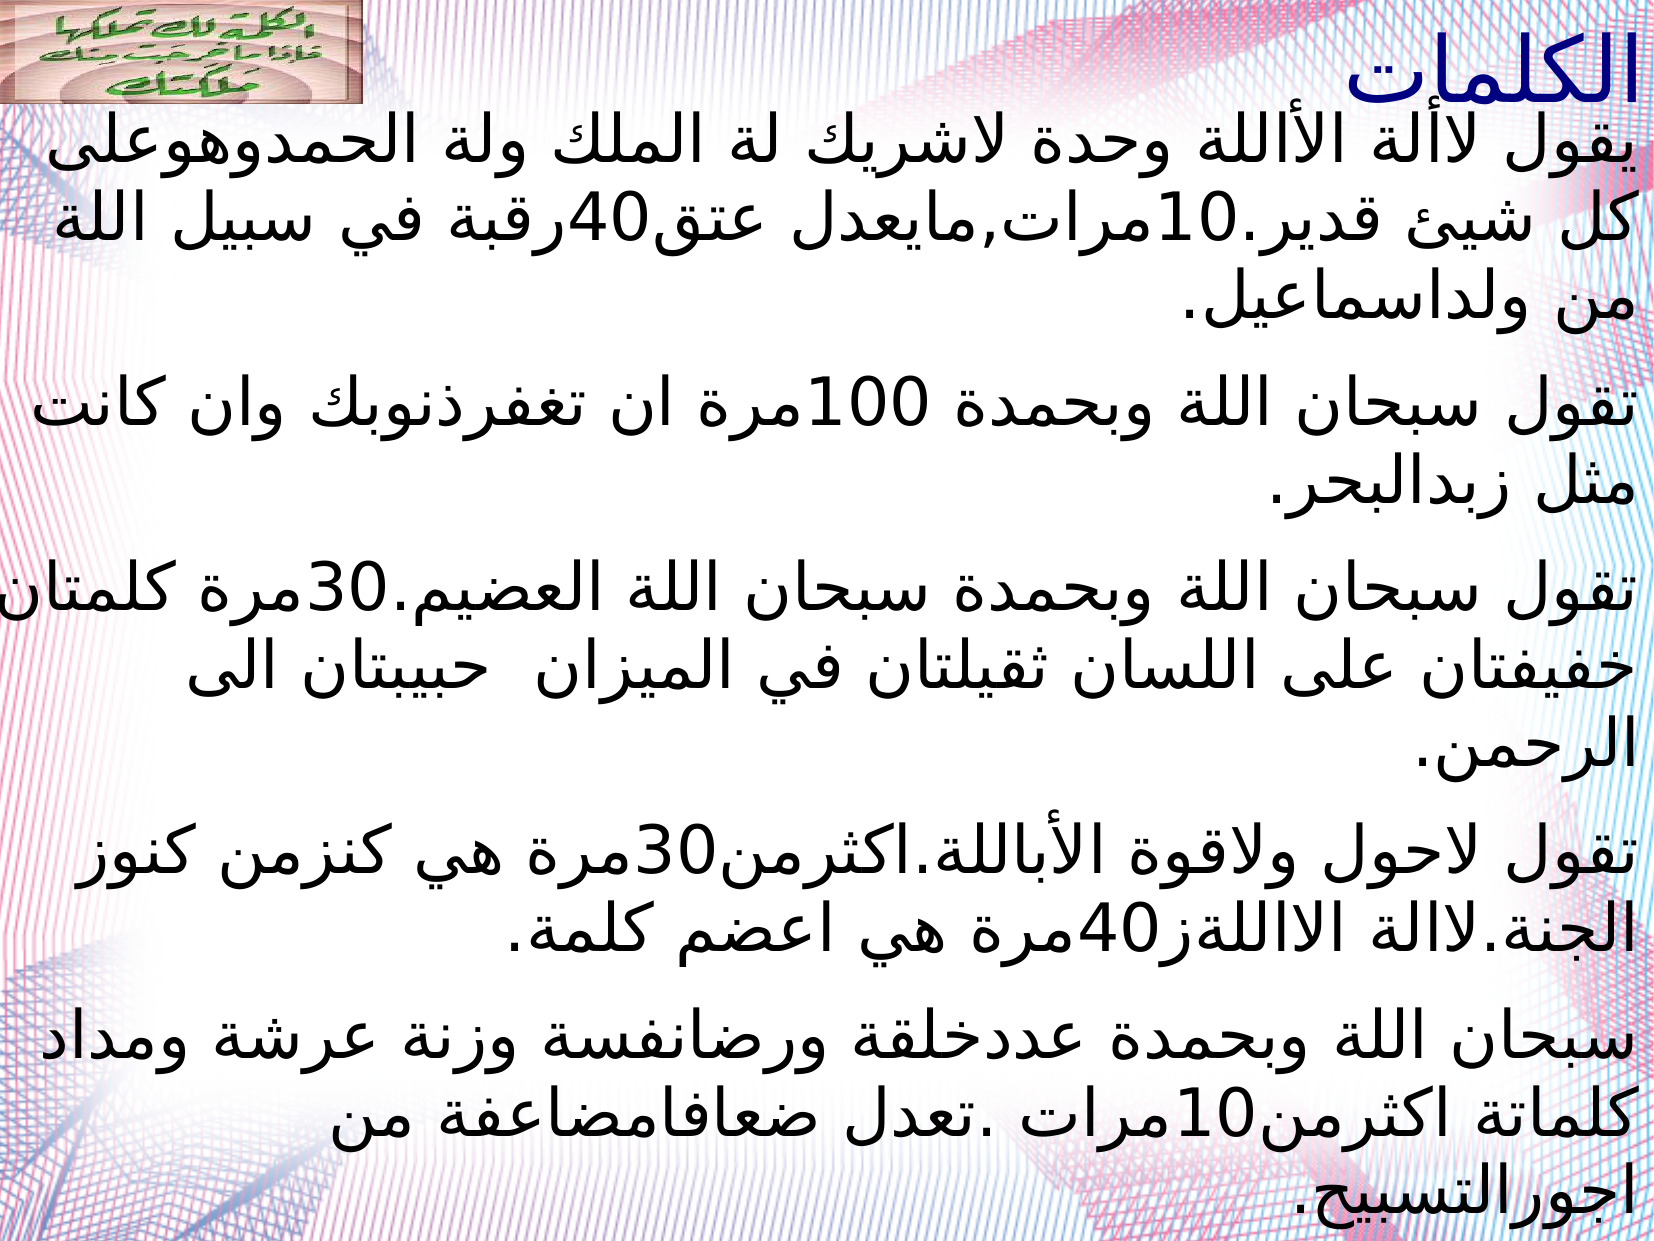

# الكلمات
يقول لاألة الأاللة وحدة لاشريك لة الملك ولة الحمدوهوعلى كل شيئ قدير.10مرات,مايعدل عتق40رقبة في سبيل اللة من ولداسماعيل.
تقول سبحان اللة وبحمدة 100مرة ان تغفرذنوبك وان كانت مثل زبدالبحر.
تقول سبحان اللة وبحمدة سبحان اللة العضيم.30مرة كلمتان خفيفتان على اللسان ثقيلتان في الميزان حبيبتان الى الرحمن.
تقول لاحول ولاقوة الأباللة.اكثرمن30مرة هي كنزمن كنوز الجنة.لاالة الااللةز40مرة هي اعضم كلمة.
سبحان اللة وبحمدة عددخلقة ورضانفسة وزنة عرشة ومداد كلماتة اكثرمن10مرات .تعدل ضعافامضاعفة من اجورالتسبيح.